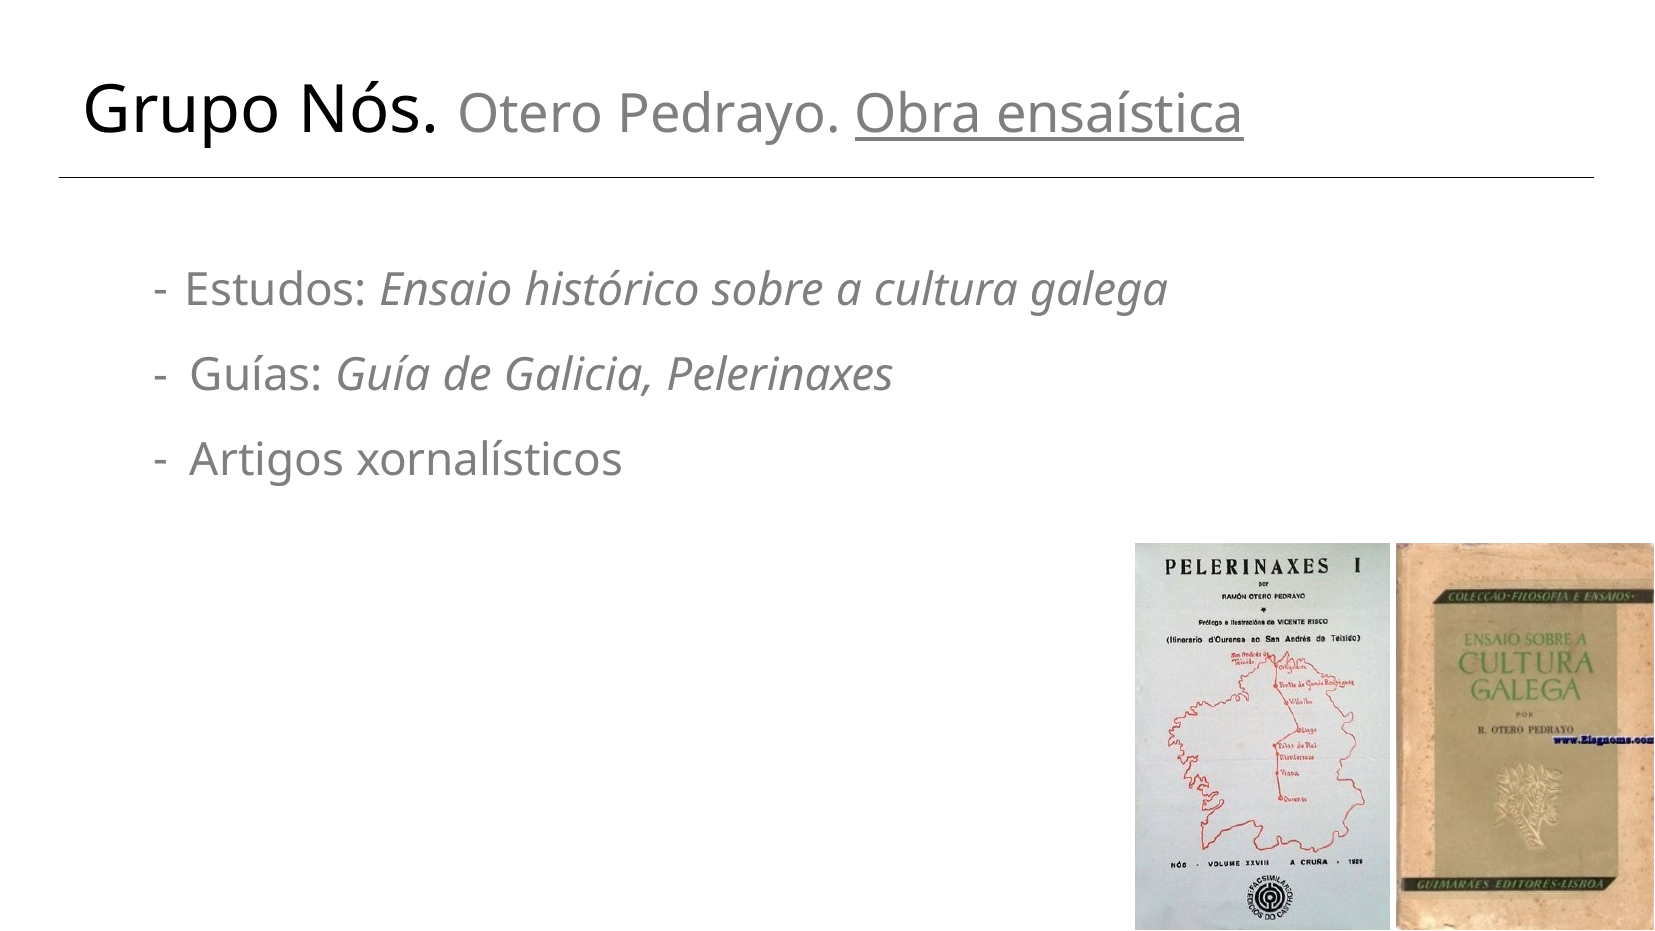

# Grupo Nós. Otero Pedrayo. Obra ensaística
Estudos: Ensaio histórico sobre a cultura galega
Guías: Guía de Galicia, Pelerinaxes
Artigos xornalísticos